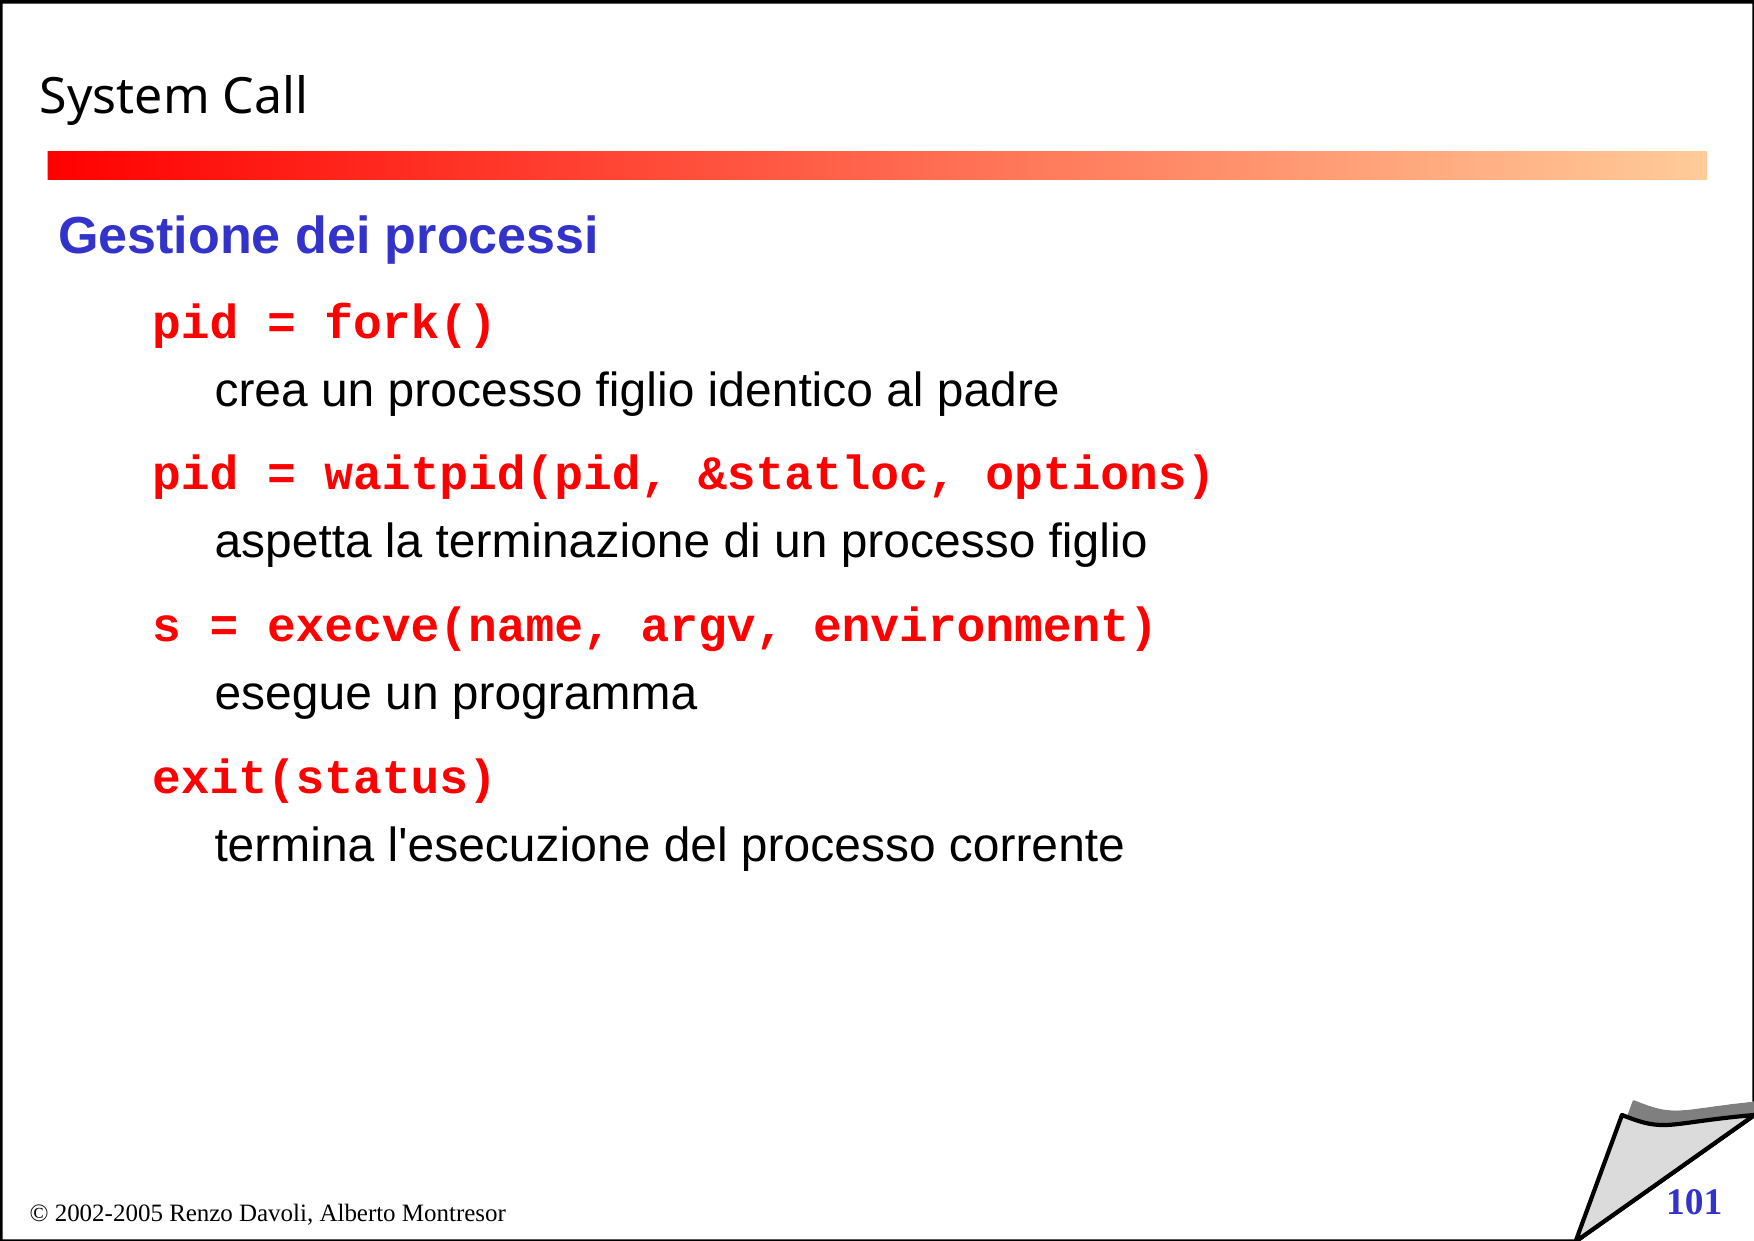

# System Call
Gestione dei processi
pid = fork()
crea un processo figlio identico al padre
pid = waitpid(pid, &statloc, options)
aspetta la terminazione di un processo figlio
s = execve(name, argv, environment)
esegue un programma
exit(status)
termina l'esecuzione del processo corrente